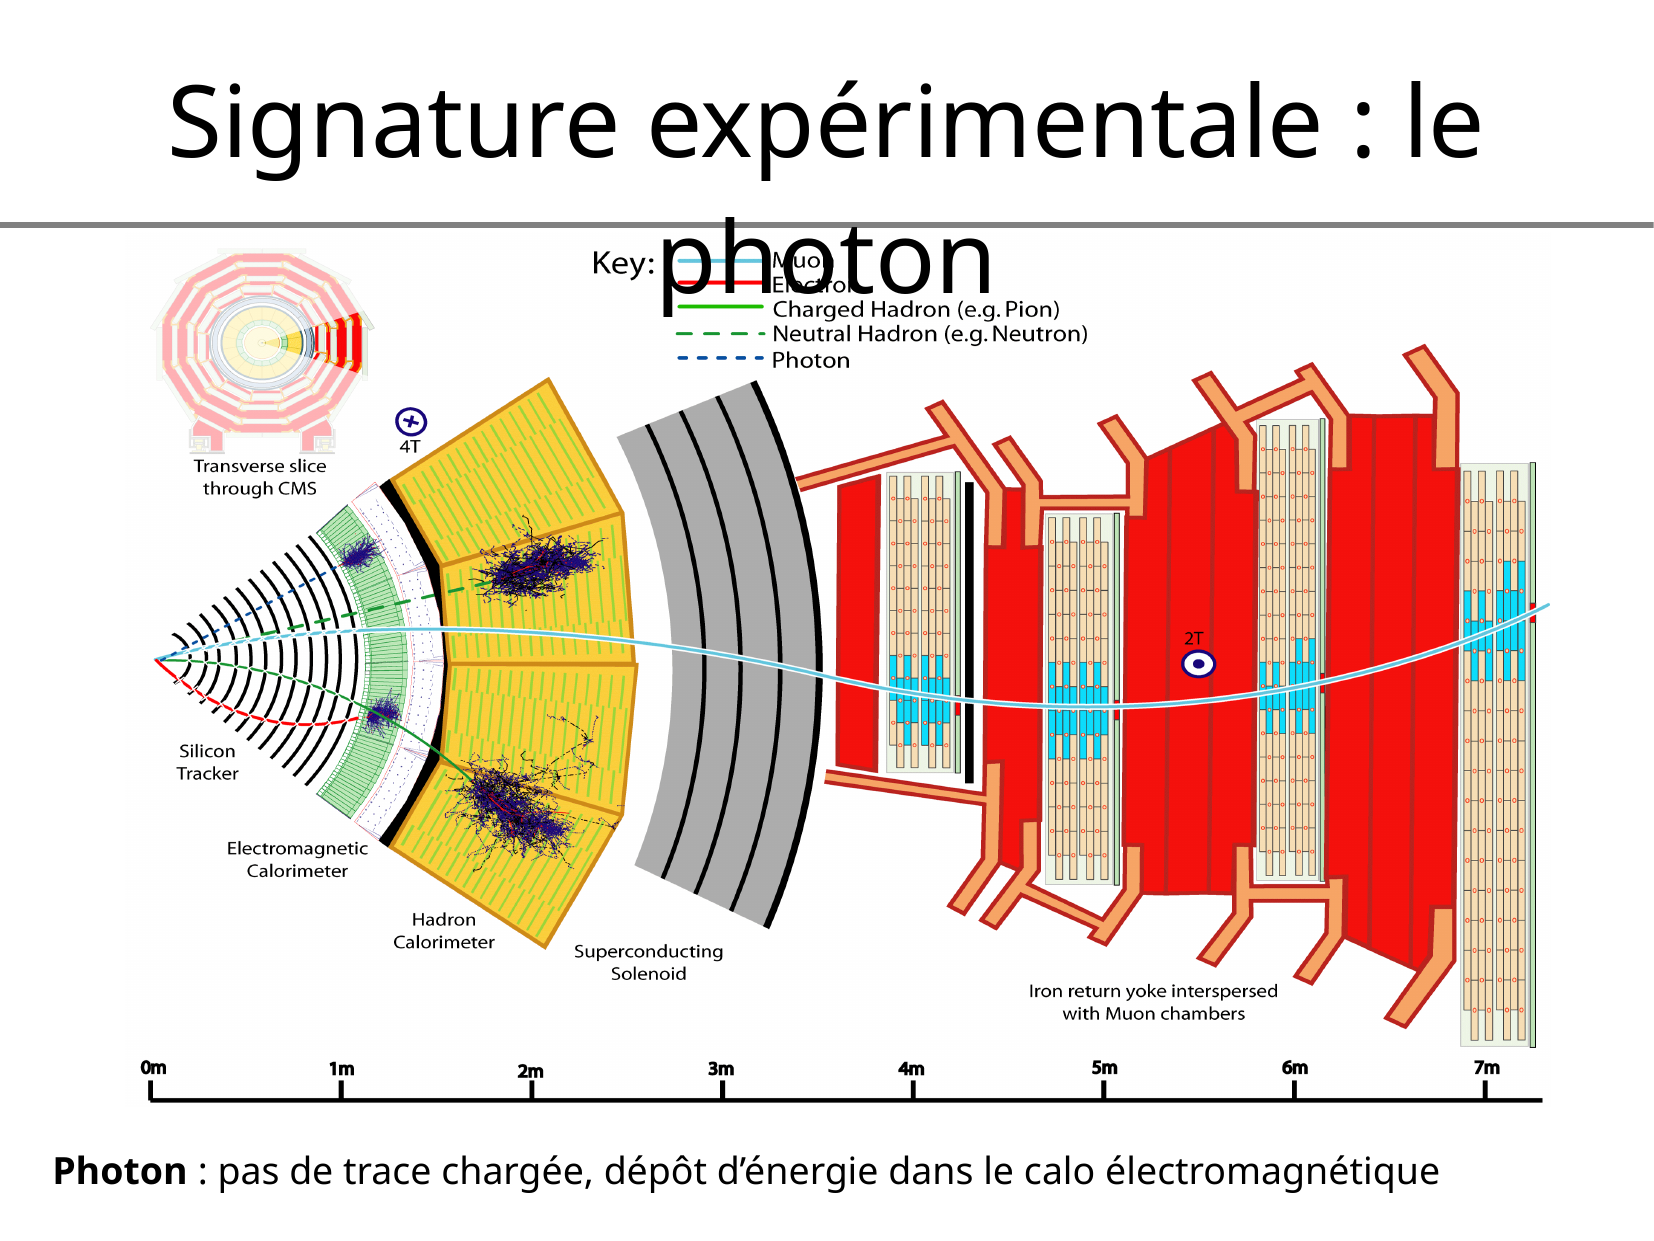

Signature expérimentale : le photon
Photon : pas de trace chargée, dépôt d’énergie dans le calo électromagnétique